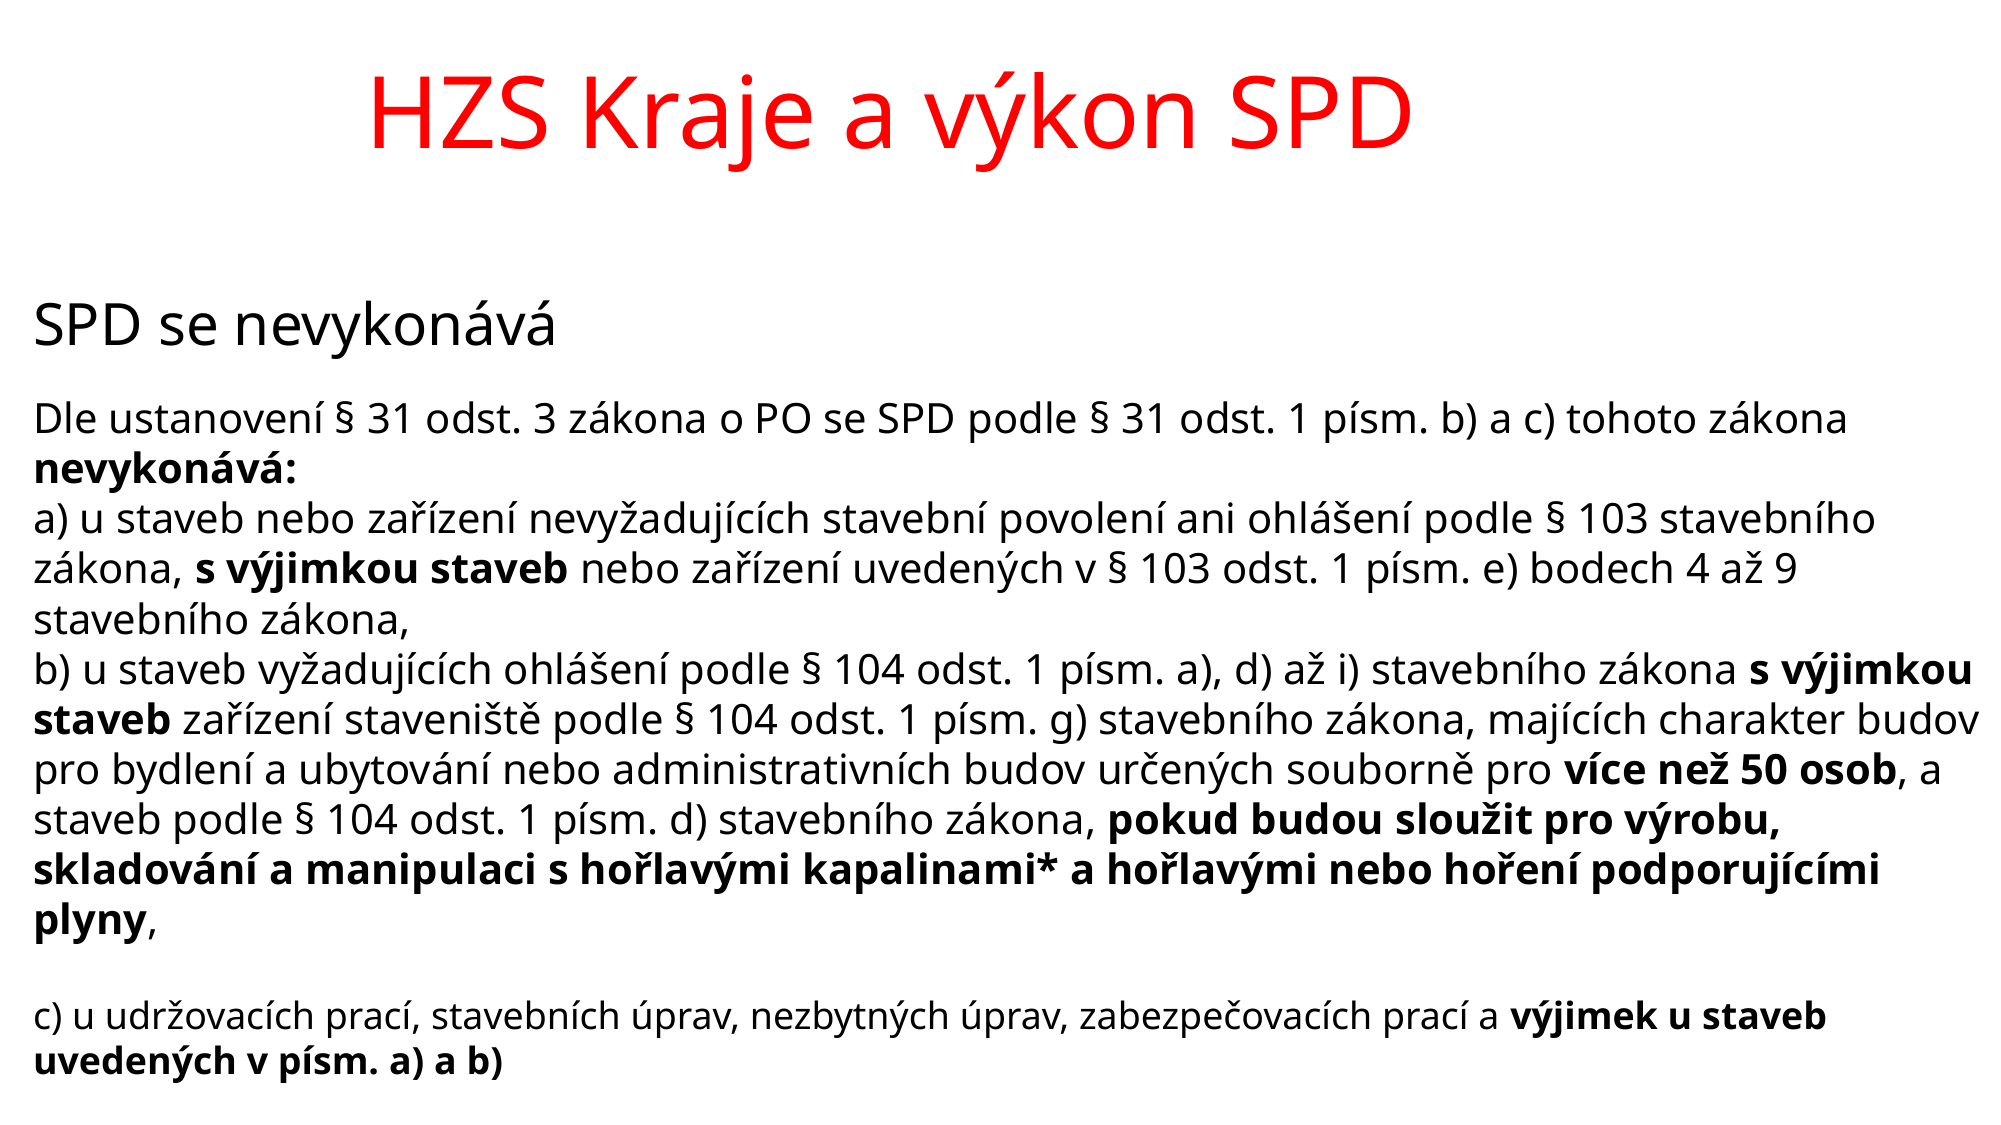

HZS Kraje a výkon SPD
# SPD se nevykonává Dle ustanovení § 31 odst. 3 zákona o PO se SPD podle § 31 odst. 1 písm. b) a c) tohoto zákona nevykonává: a) u staveb nebo zařízení nevyžadujících stavební povolení ani ohlášení podle § 103 stavebního zákona, s výjimkou staveb nebo zařízení uvedených v § 103 odst. 1 písm. e) bodech 4 až 9 stavebního zákona, b) u staveb vyžadujících ohlášení podle § 104 odst. 1 písm. a), d) až i) stavebního zákona s výjimkou staveb zařízení staveniště podle § 104 odst. 1 písm. g) stavebního zákona, majících charakter budov pro bydlení a ubytování nebo administrativních budov určených souborně pro více než 50 osob, a staveb podle § 104 odst. 1 písm. d) stavebního zákona, pokud budou sloužit pro výrobu, skladování a manipulaci s hořlavými kapalinami* a hořlavými nebo hoření podporujícími plyny, c) u udržovacích prací, stavebních úprav, nezbytných úprav, zabezpečovacích prací a výjimek u staveb uvedených v písm. a) a b)